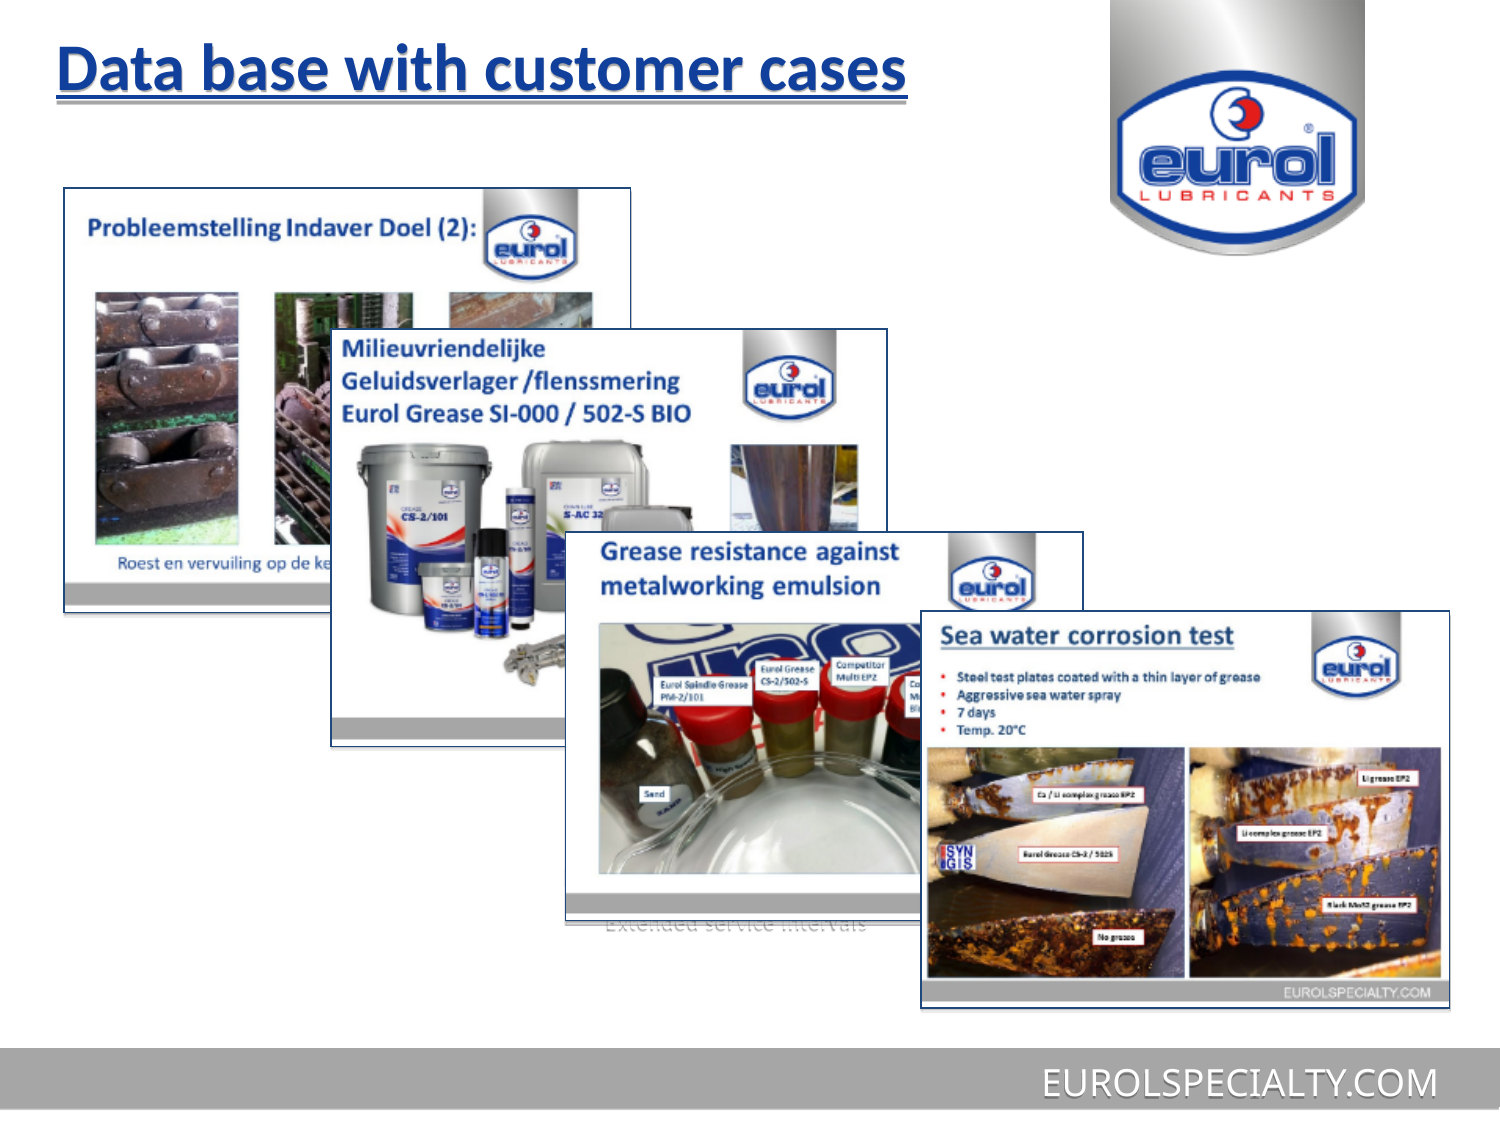

Data base with customer cases
Less downtime and maintenance
Extended service intervals